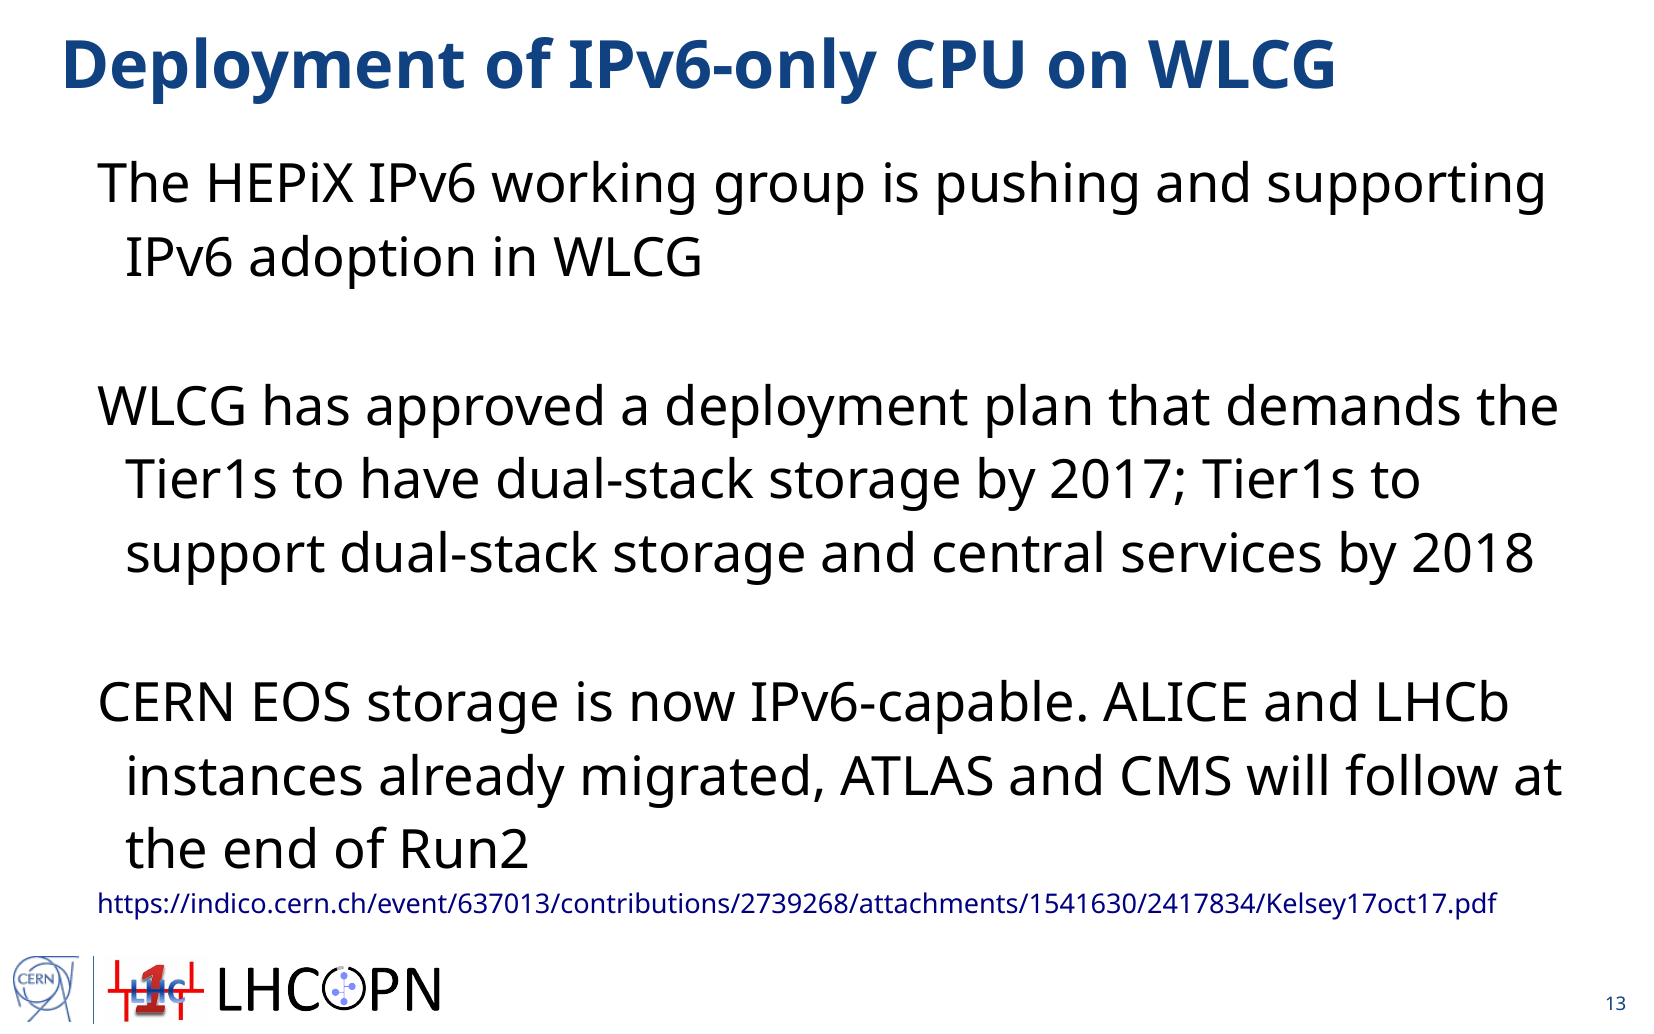

# Deployment of IPv6-only CPU on WLCG
The HEPiX IPv6 working group is pushing and supporting IPv6 adoption in WLCG
WLCG has approved a deployment plan that demands the Tier1s to have dual-stack storage by 2017; Tier1s to support dual-stack storage and central services by 2018
CERN EOS storage is now IPv6-capable. ALICE and LHCb instances already migrated, ATLAS and CMS will follow at the end of Run2
https://indico.cern.ch/event/637013/contributions/2739268/attachments/1541630/2417834/Kelsey17oct17.pdf